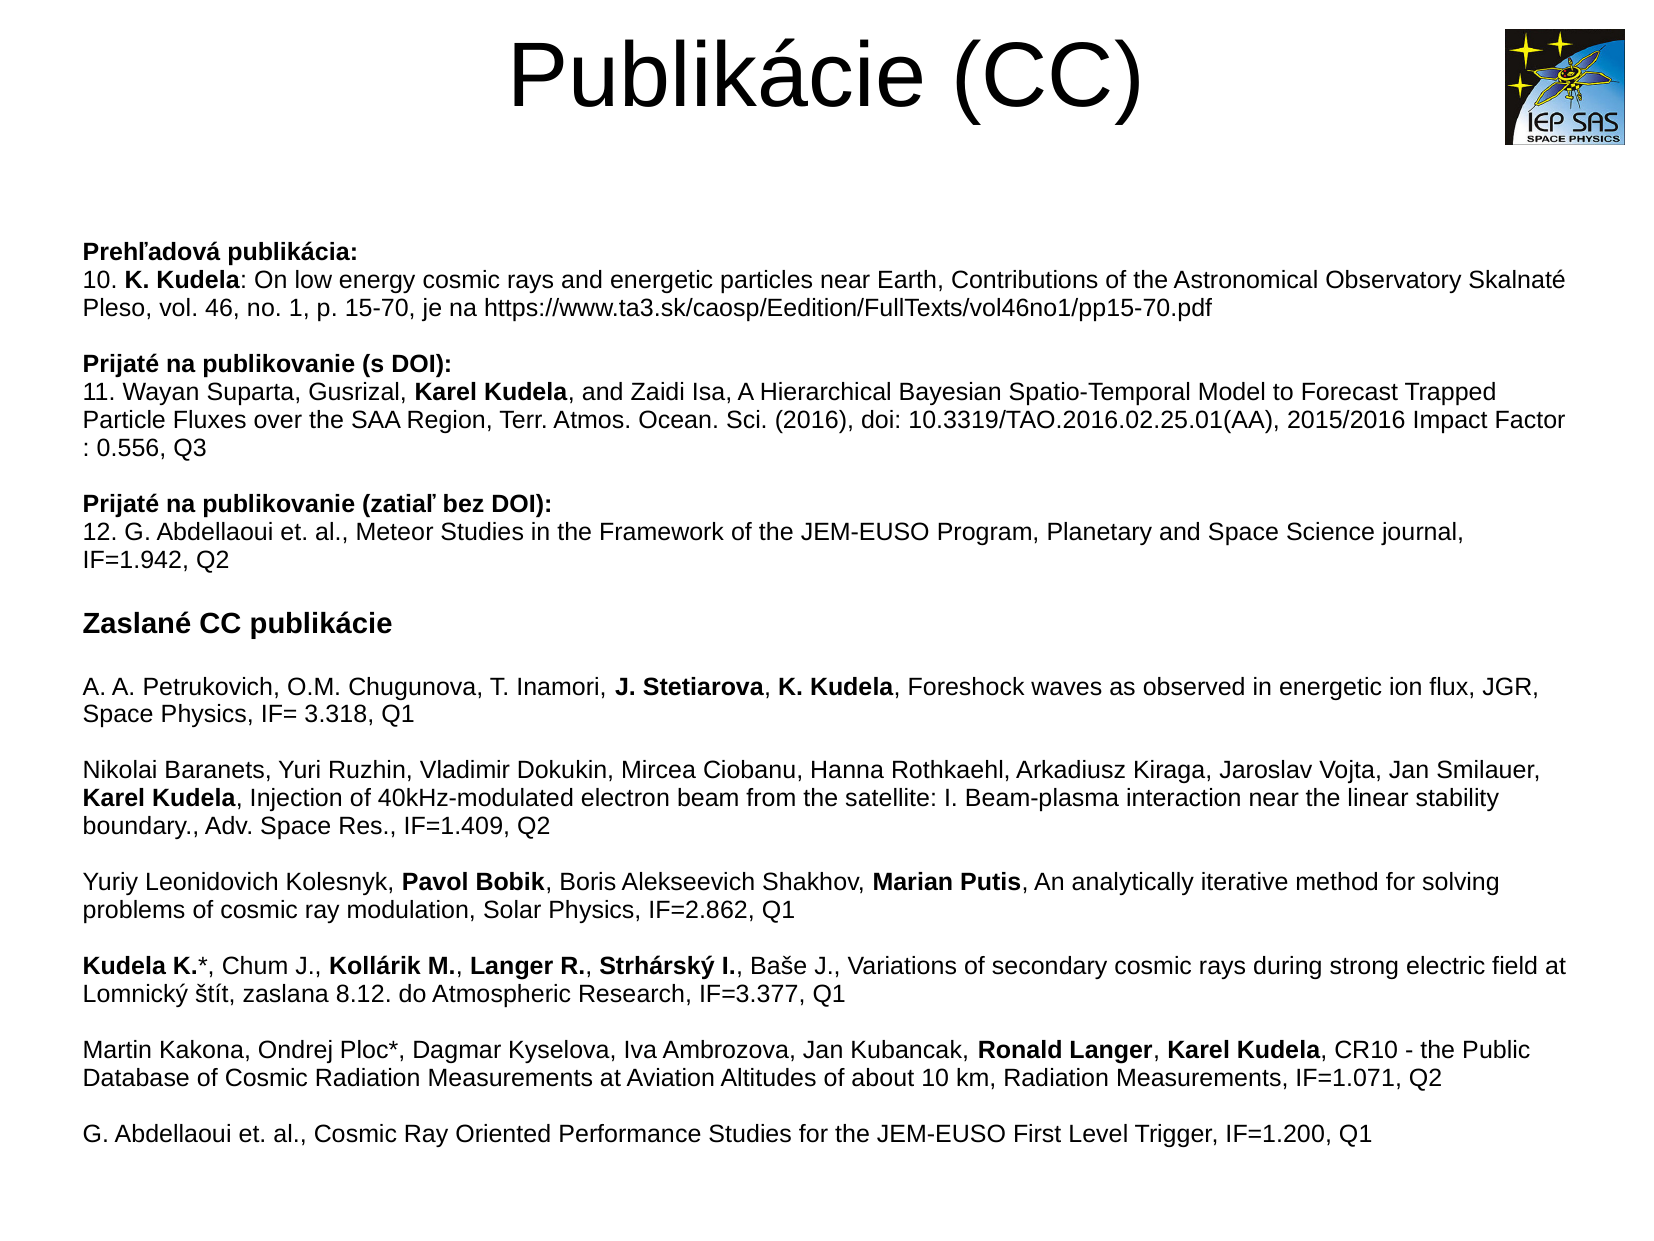

# Publikácie (CC)
Prehľadová publikácia:
10. K. Kudela: On low energy cosmic rays and energetic particles near Earth, Contributions of the Astronomical Observatory Skalnaté Pleso, vol. 46, no. 1, p. 15-70, je na https://www.ta3.sk/caosp/Eedition/FullTexts/vol46no1/pp15-70.pdf
Prijaté na publikovanie (s DOI):
11. Wayan Suparta, Gusrizal, Karel Kudela, and Zaidi Isa, A Hierarchical Bayesian Spatio-Temporal Model to Forecast Trapped Particle Fluxes over the SAA Region, Terr. Atmos. Ocean. Sci. (2016), doi: 10.3319/TAO.2016.02.25.01(AA), 2015/2016 Impact Factor : 0.556, Q3
Prijaté na publikovanie (zatiaľ bez DOI):
12. G. Abdellaoui et. al., Meteor Studies in the Framework of the JEM-EUSO Program, Planetary and Space Science journal, IF=1.942, Q2
Zaslané CC publikácie
A. A. Petrukovich, O.M. Chugunova, T. Inamori, J. Stetiarova, K. Kudela, Foreshock waves as observed in energetic ion flux, JGR, Space Physics, IF= 3.318, Q1
Nikolai Baranets, Yuri Ruzhin, Vladimir Dokukin, Mircea Ciobanu, Hanna Rothkaehl, Arkadiusz Kiraga, Jaroslav Vojta, Jan Smilauer,
Karel Kudela, Injection of 40kHz-modulated electron beam from the satellite: I. Beam-plasma interaction near the linear stability boundary., Adv. Space Res., IF=1.409, Q2
Yuriy Leonidovich Kolesnyk, Pavol Bobik, Boris Alekseevich Shakhov, Marian Putis, An analytically iterative method for solving problems of cosmic ray modulation, Solar Physics, IF=2.862, Q1
Kudela K.*, Chum J., Kollárik M., Langer R., Strhárský I., Baše J., Variations of secondary cosmic rays during strong electric field at Lomnický štít, zaslana 8.12. do Atmospheric Research, IF=3.377, Q1
Martin Kakona, Ondrej Ploc*, Dagmar Kyselova, Iva Ambrozova, Jan Kubancak, Ronald Langer, Karel Kudela, CR10 - the Public Database of Cosmic Radiation Measurements at Aviation Altitudes of about 10 km, Radiation Measurements, IF=1.071, Q2
G. Abdellaoui et. al., Cosmic Ray Oriented Performance Studies for the JEM-EUSO First Level Trigger, IF=1.200, Q1